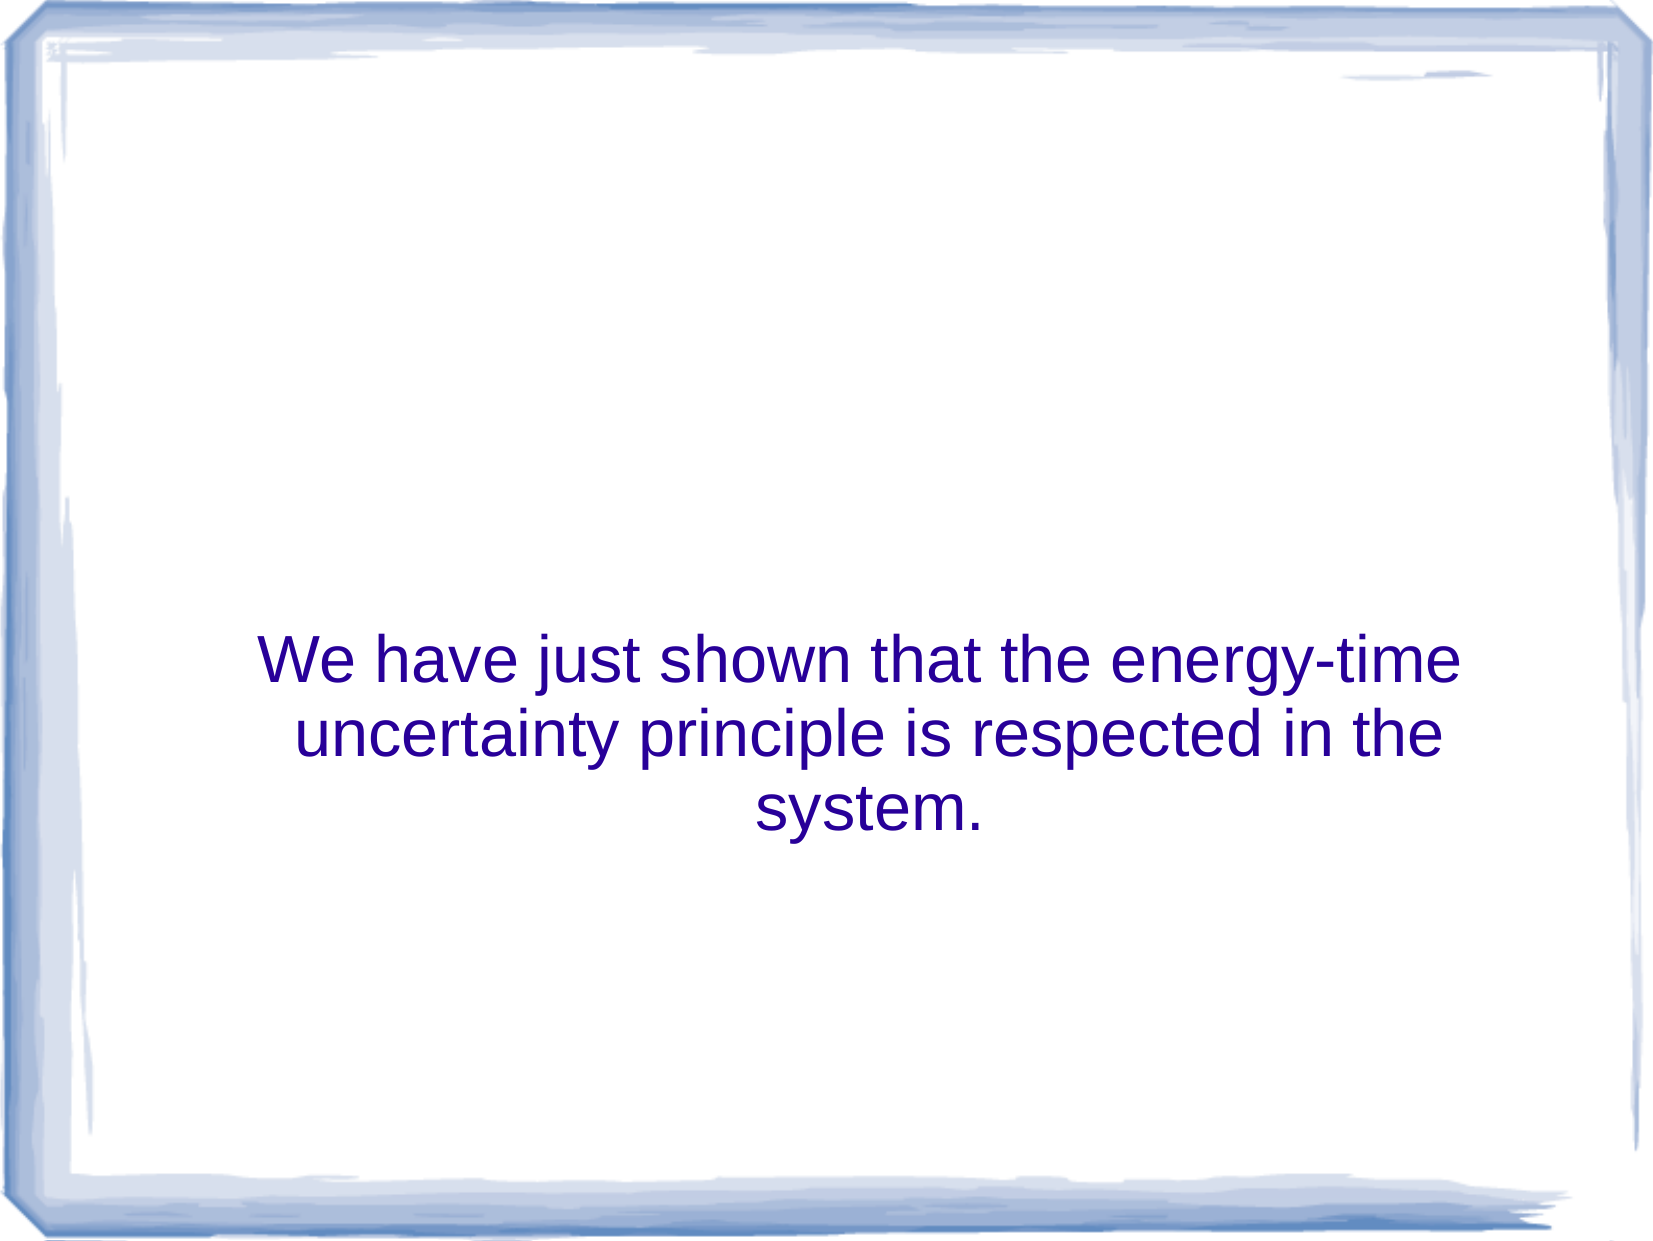

# We have just shown that the energy-time uncertainty principle is respected in the system.